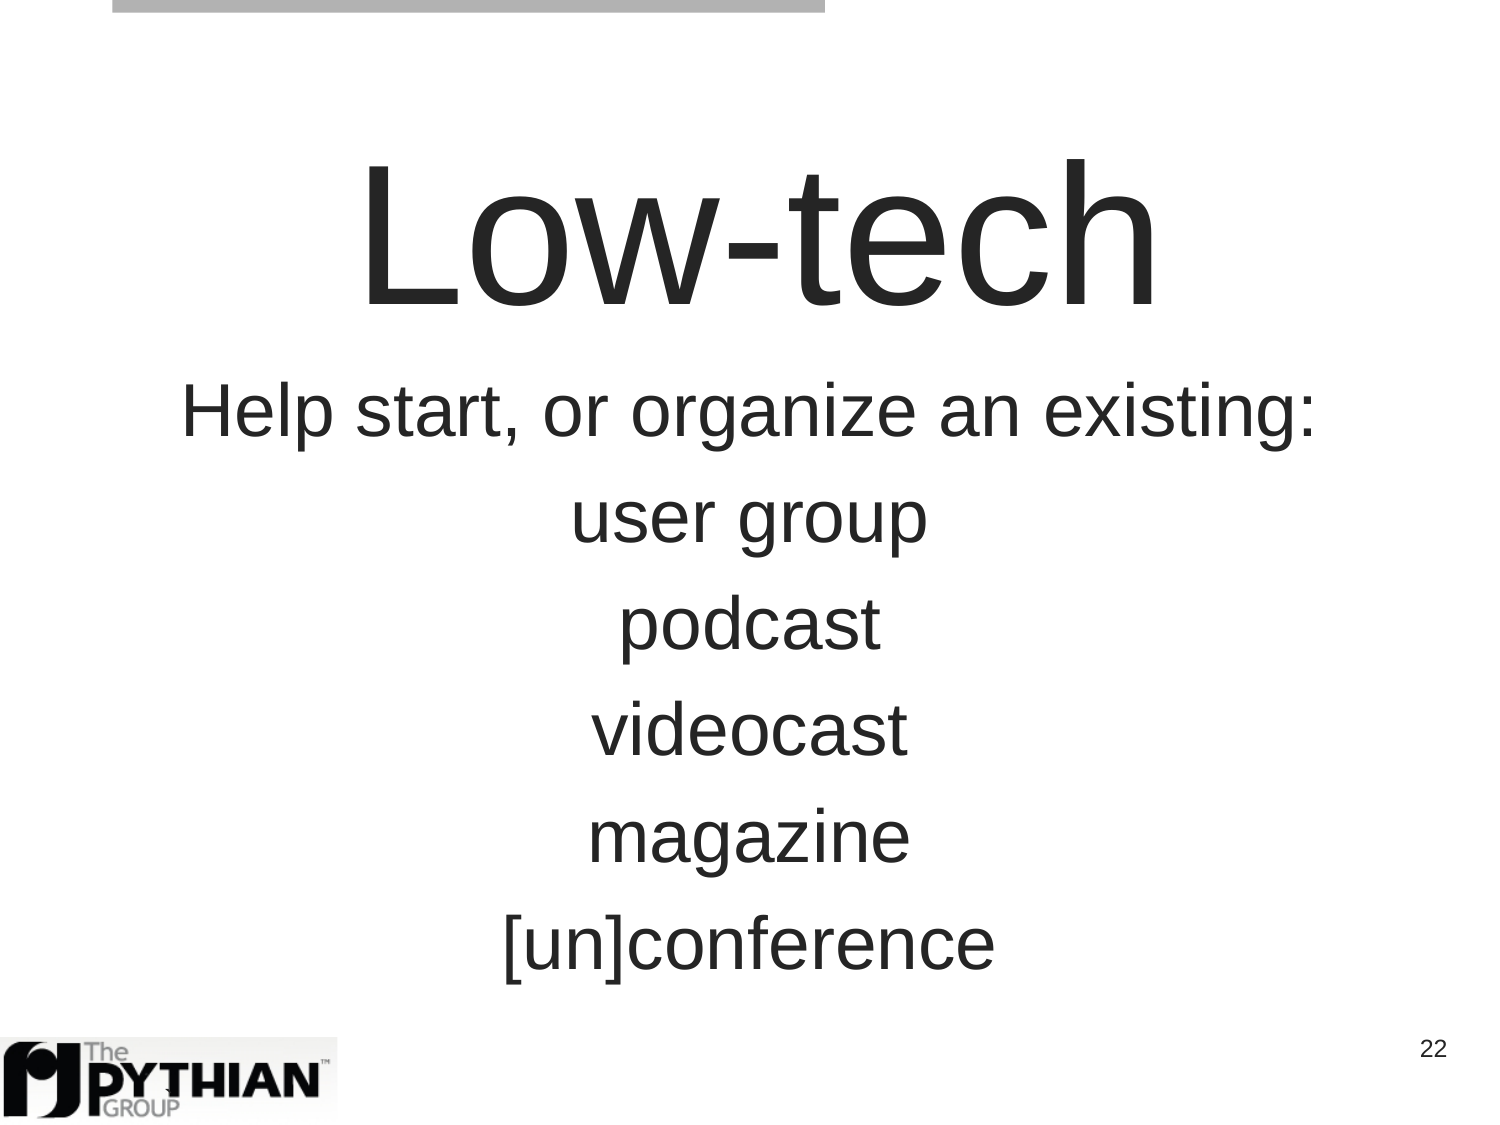

Low-tech
Help start, or organize an existing:
user group
podcast
videocast
magazine
[un]conference